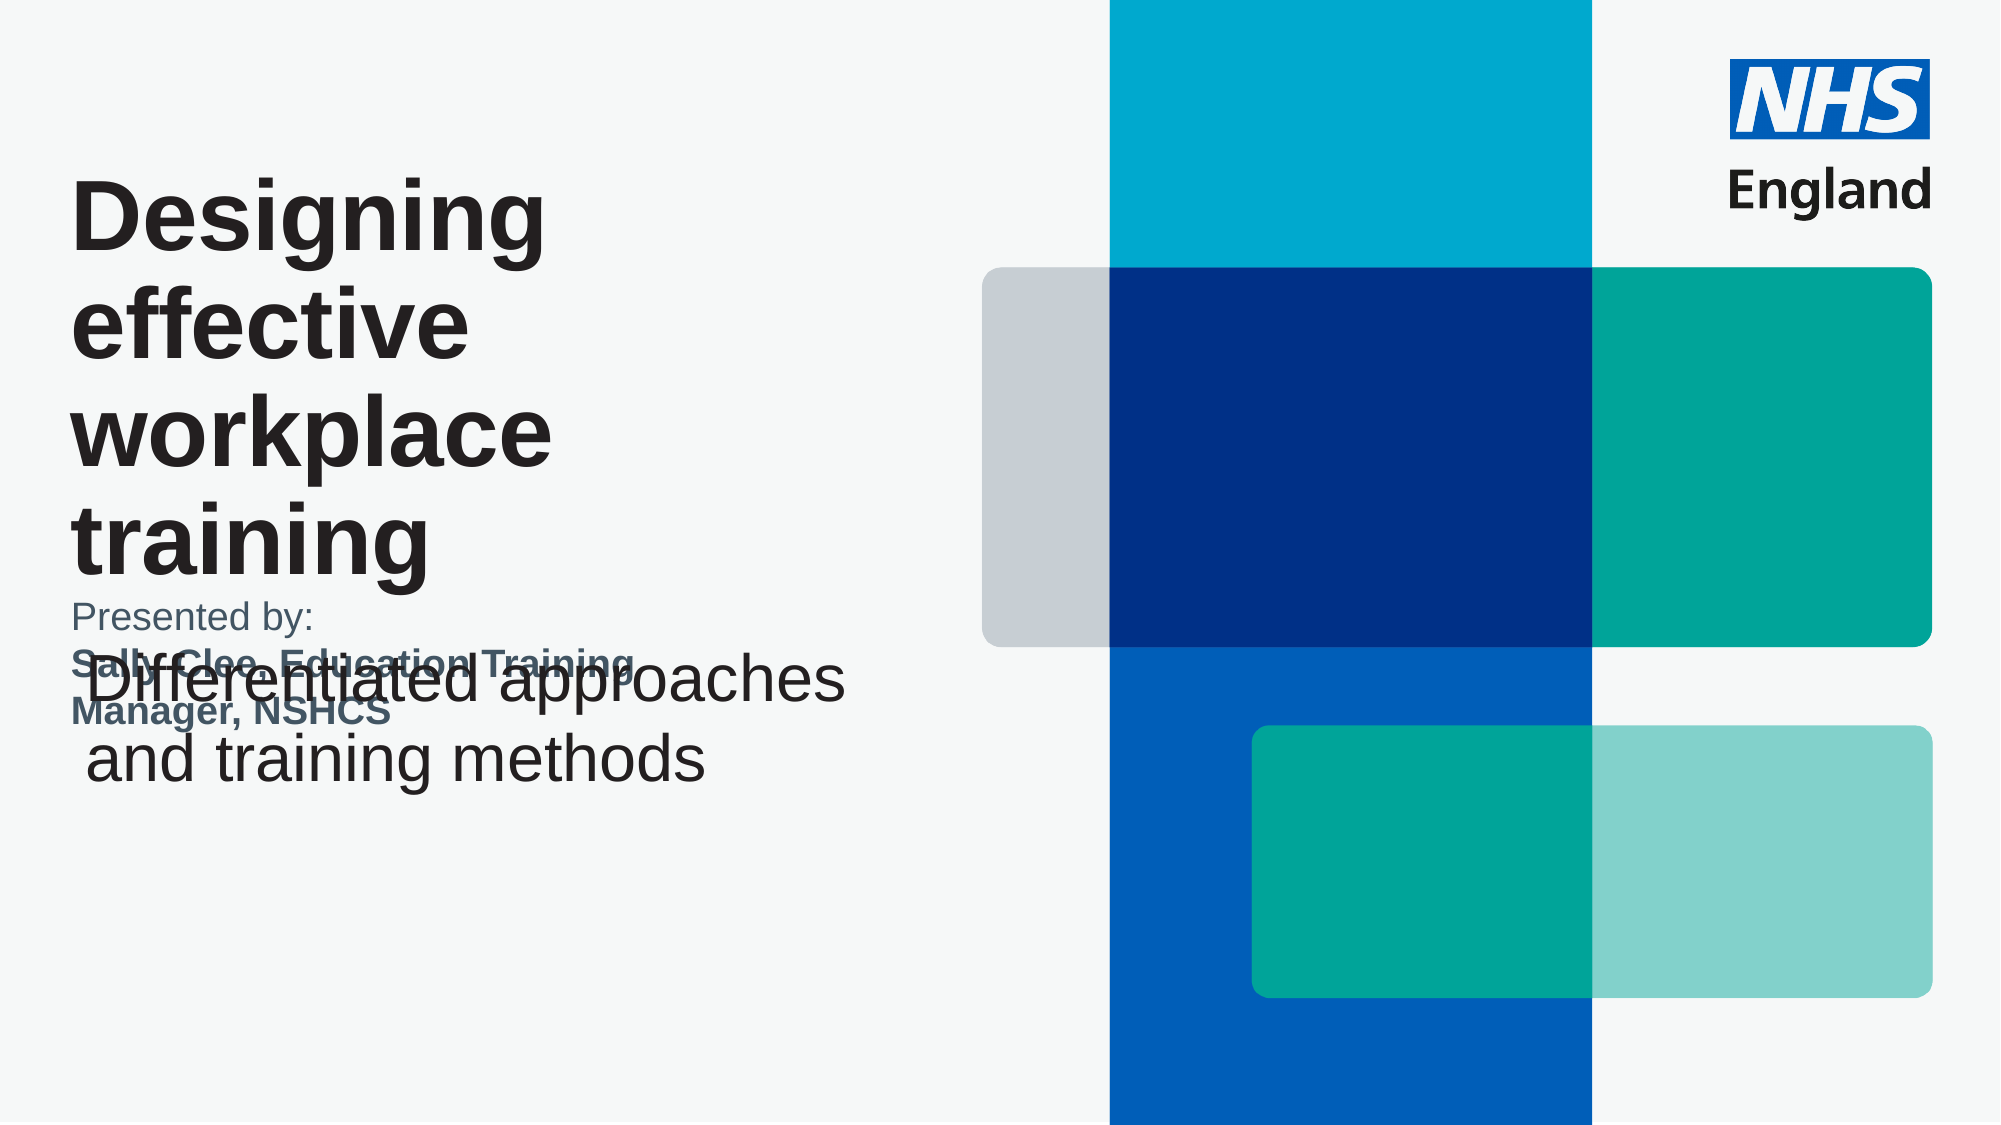

# Designing effective workplace training
Presented by:
Sally Clee, Education Training Manager, NSHCS
Differentiated approaches and training methods